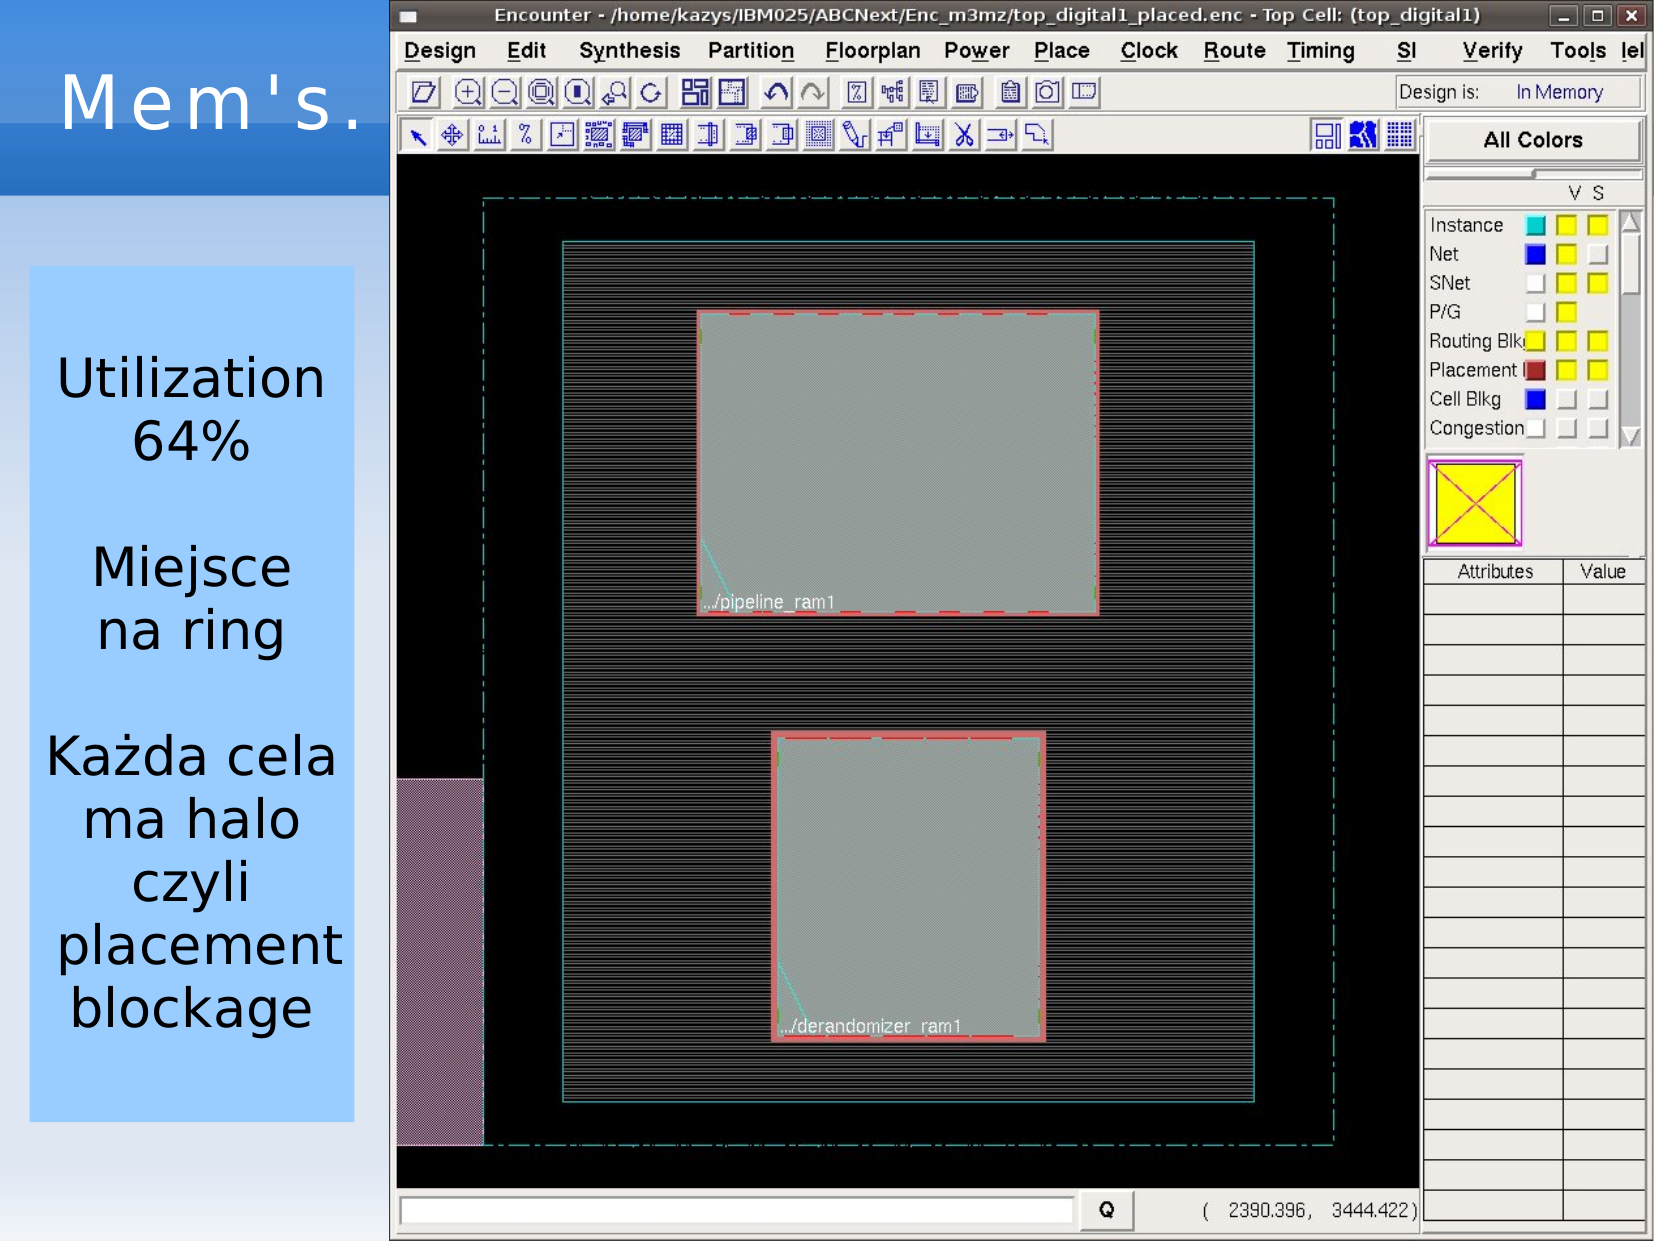

# Mem's.
Utilization
64%
Miejsce
na ring
Każda cela
ma halo
czyli
 placement
blockage